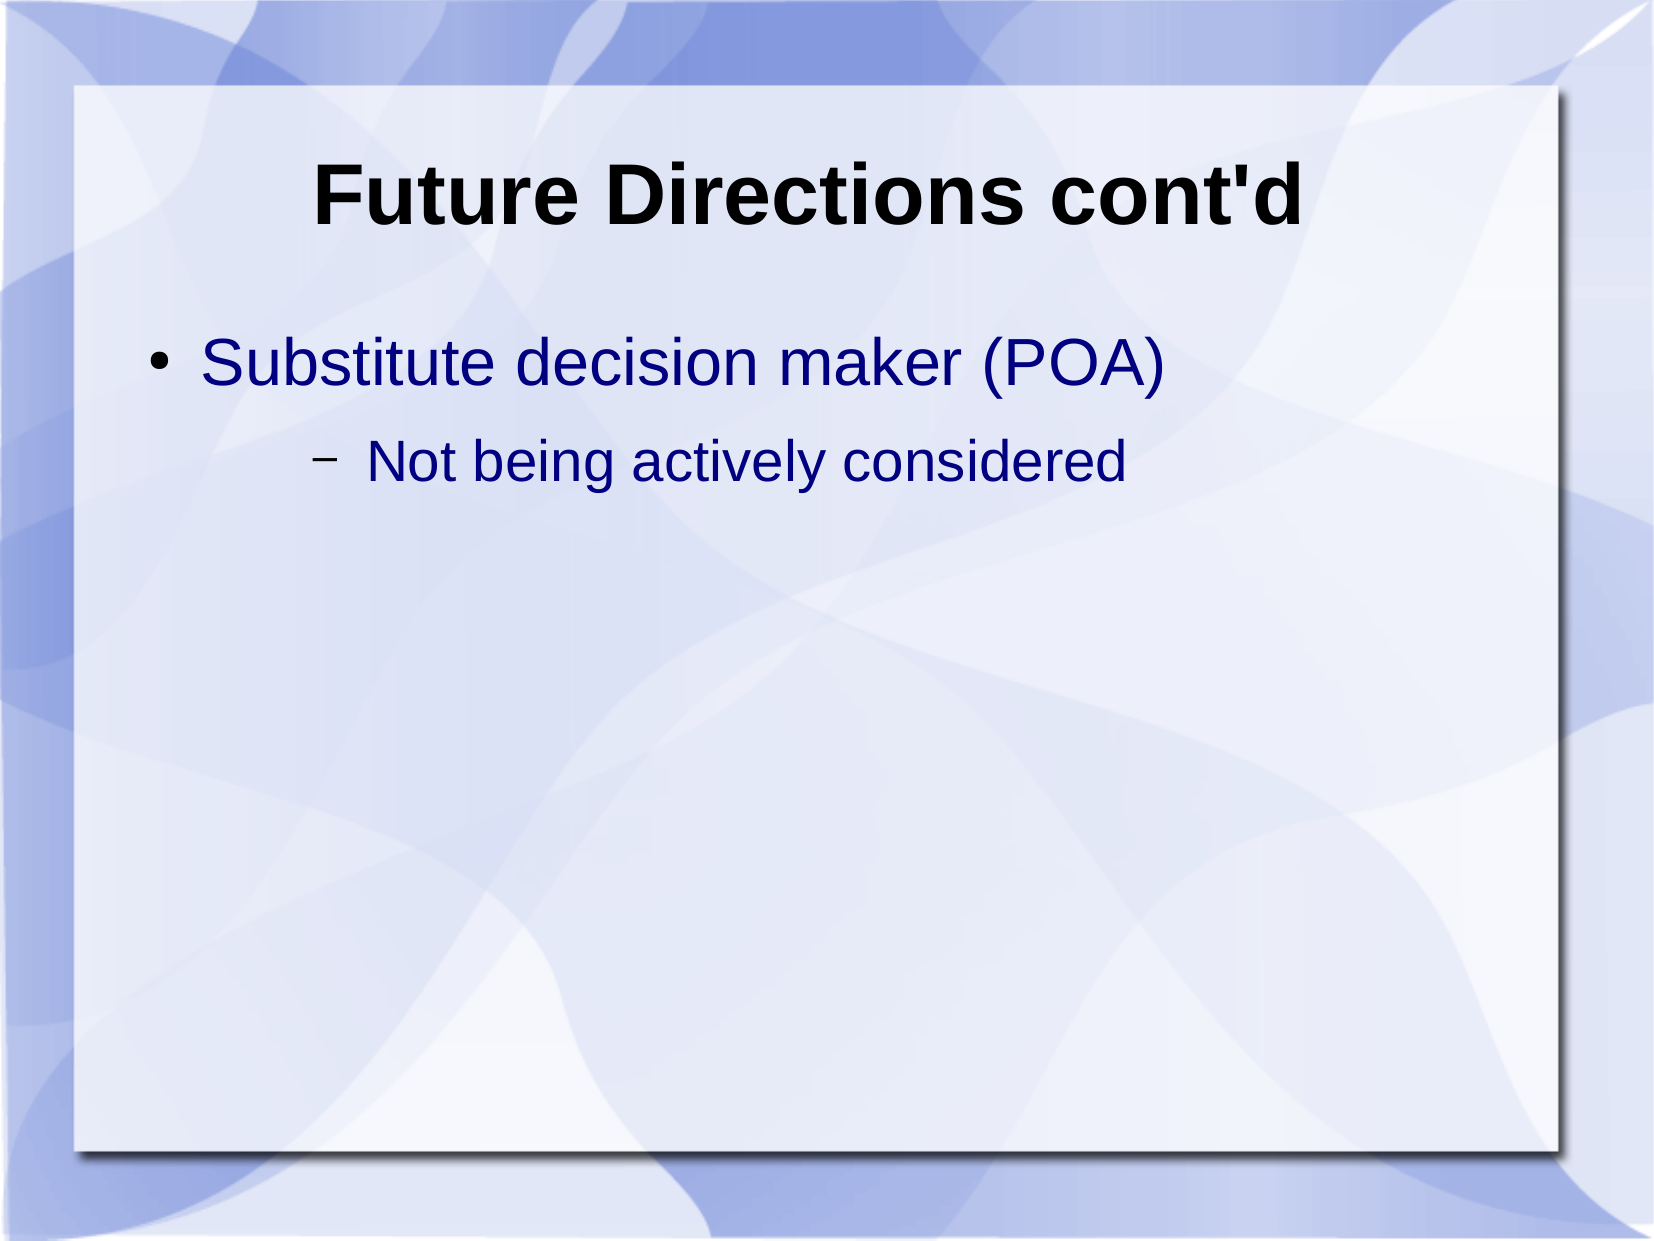

# Future Directions cont'd
Substitute decision maker (POA)
Not being actively considered